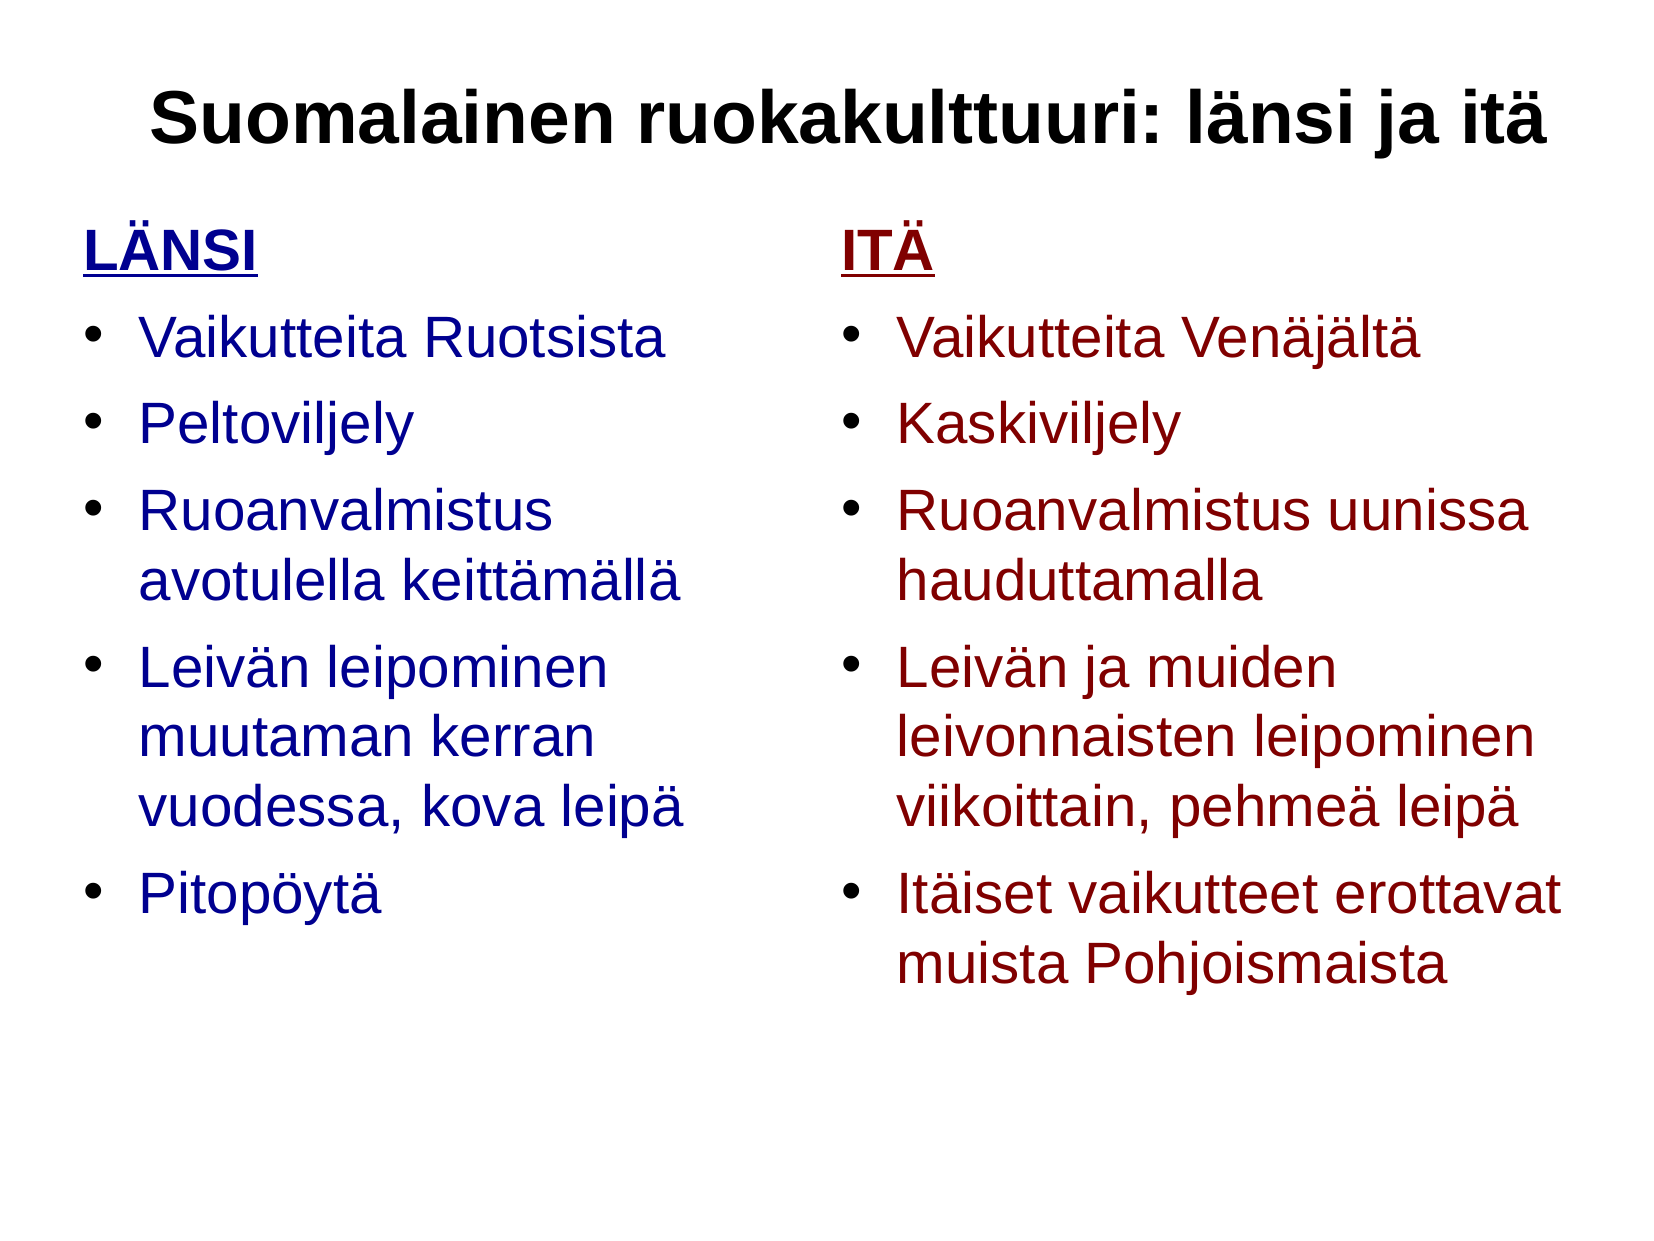

Suomalainen ruokakulttuuri: länsi ja itä
LÄNSI
Vaikutteita Ruotsista
Peltoviljely
Ruoanvalmistus avotulella keittämällä
Leivän leipominen muutaman kerran vuodessa, kova leipä
Pitopöytä
ITÄ
Vaikutteita Venäjältä
Kaskiviljely
Ruoanvalmistus uunissa hauduttamalla
Leivän ja muiden leivonnaisten leipominen viikoittain, pehmeä leipä
Itäiset vaikutteet erottavat muista Pohjoismaista